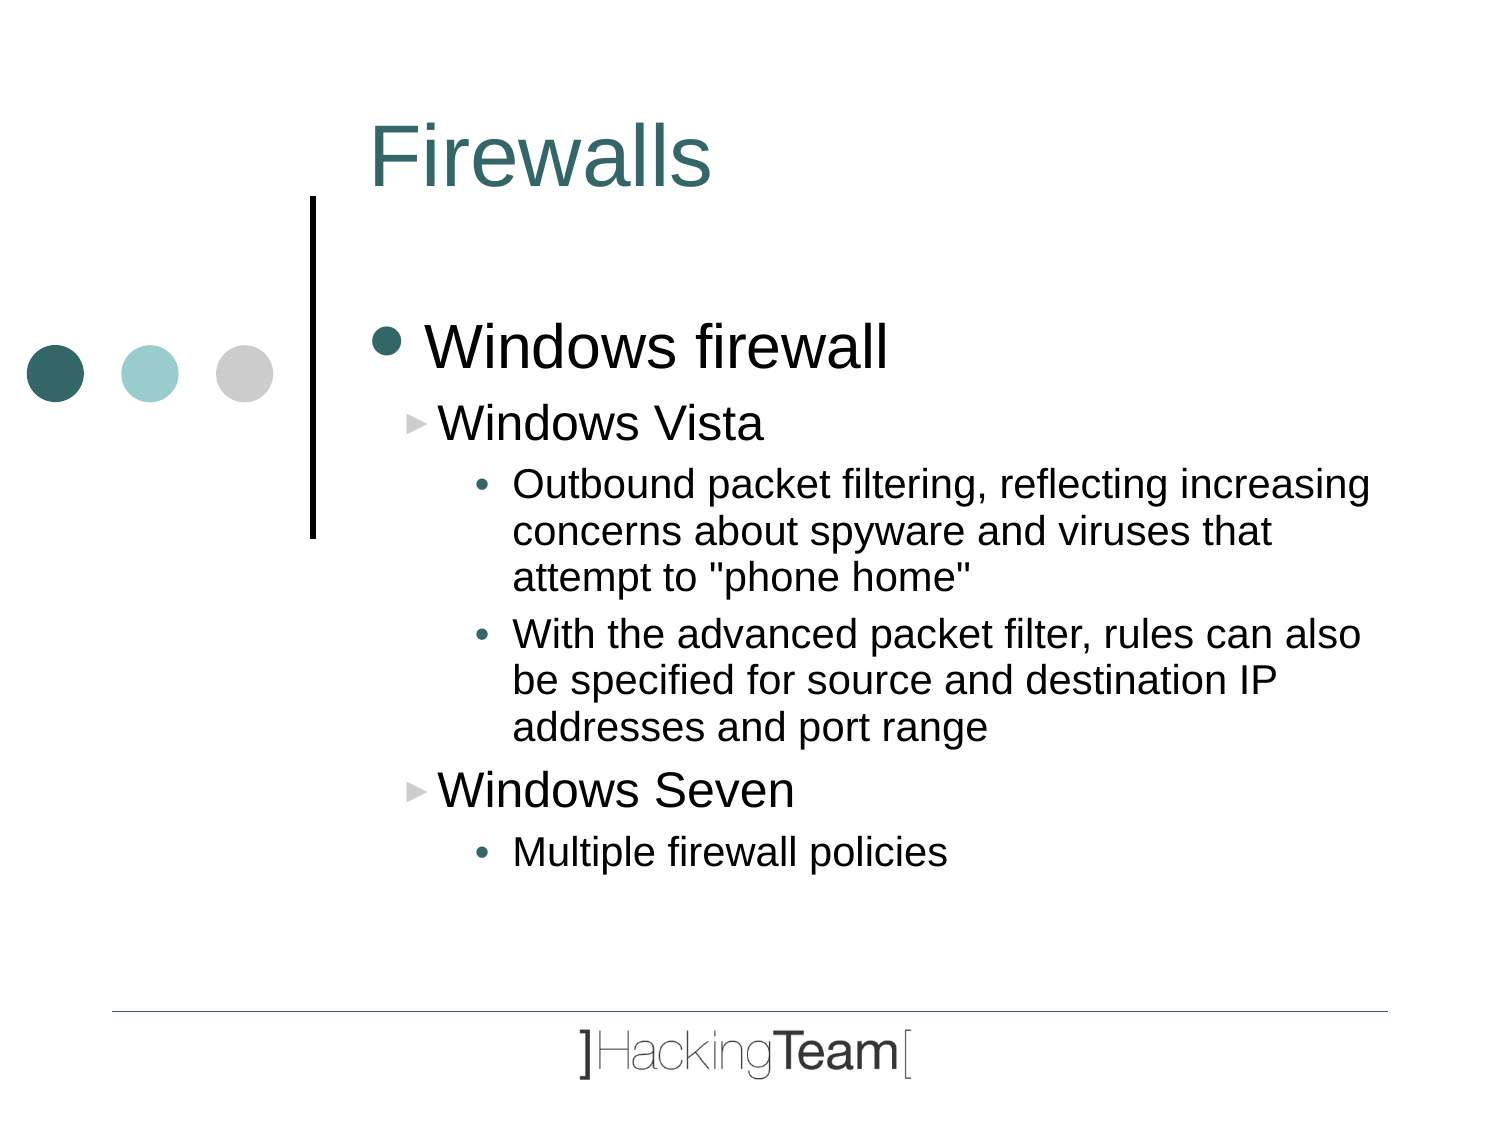

# Firewalls
Windows firewall
Windows Vista
Outbound packet filtering, reflecting increasing concerns about spyware and viruses that attempt to "phone home"
With the advanced packet filter, rules can also be specified for source and destination IP addresses and port range
Windows Seven
Multiple firewall policies